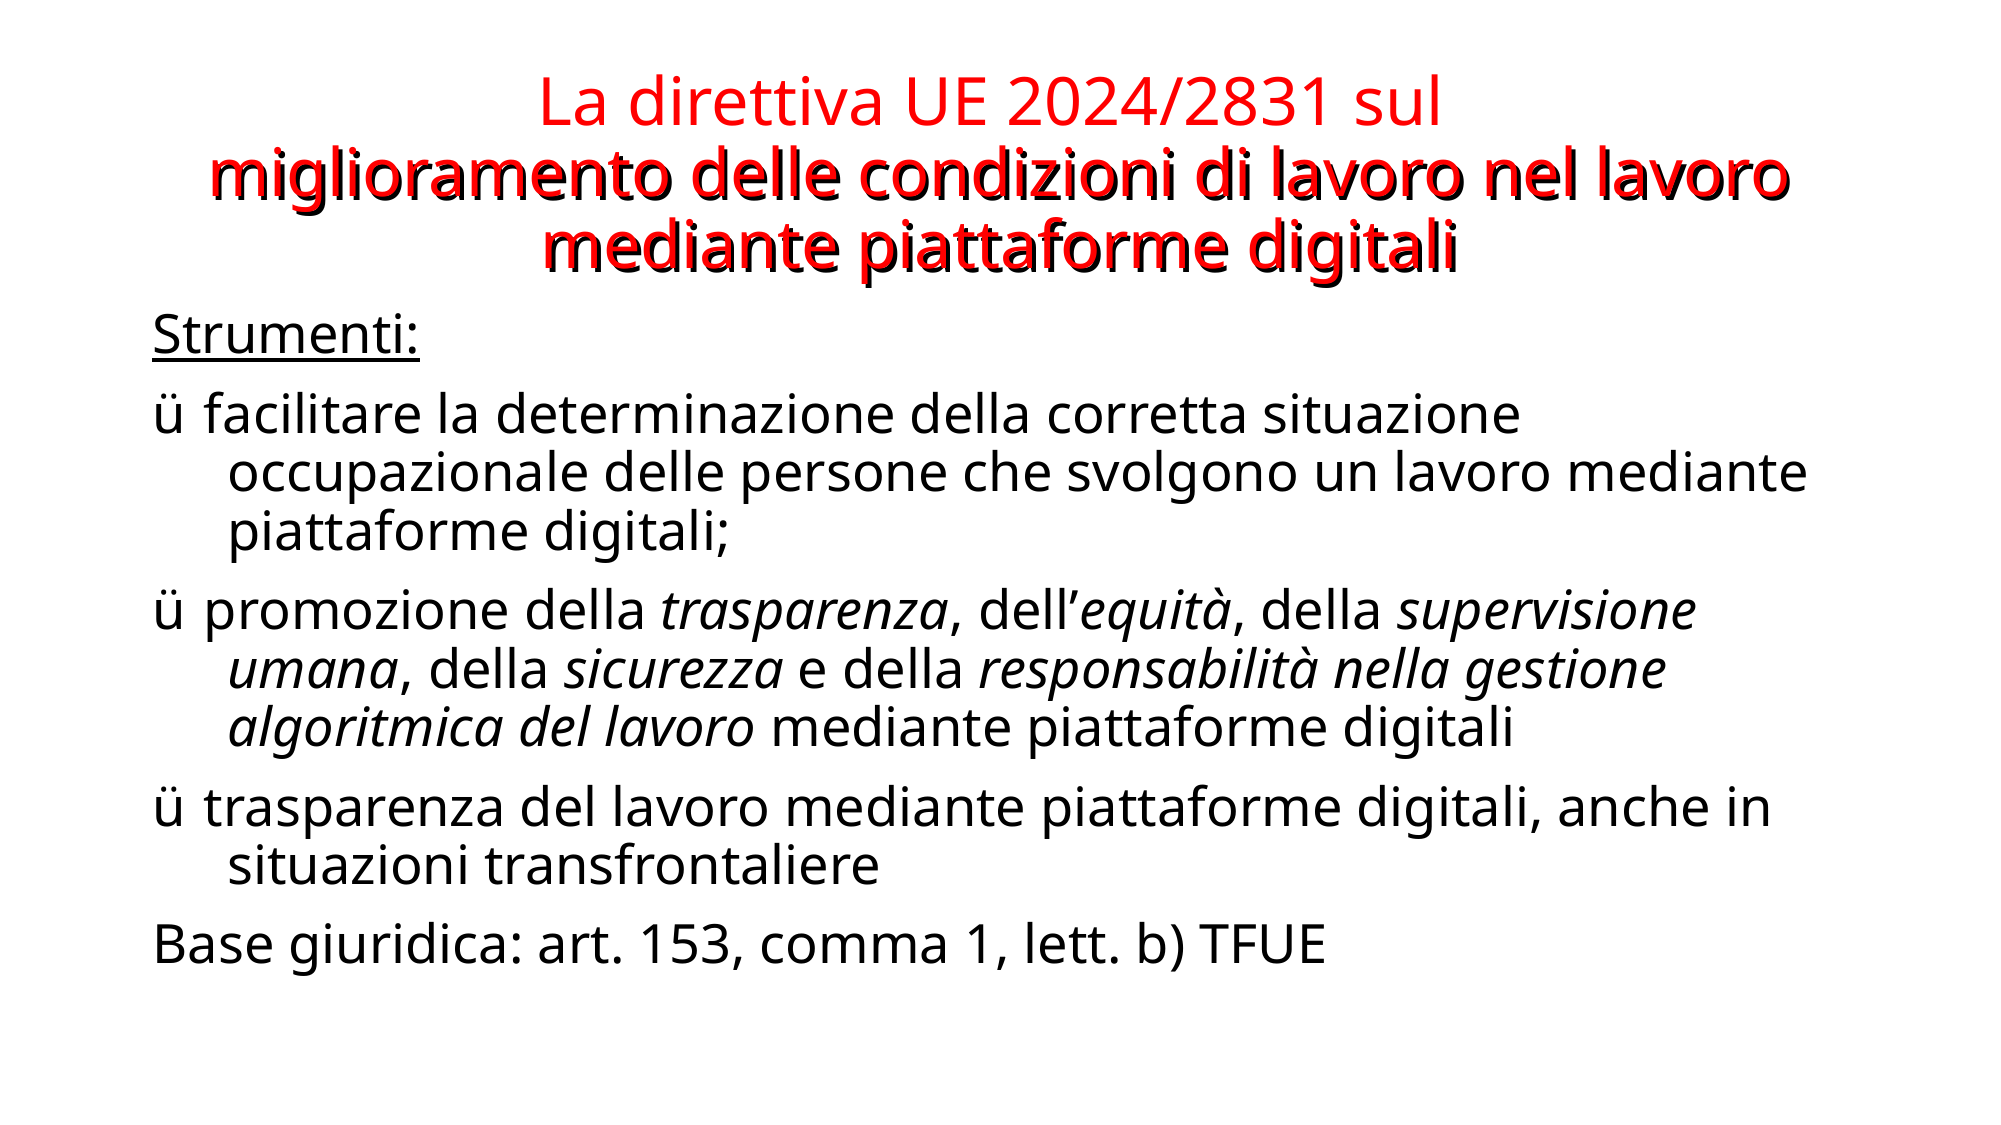

# La direttiva UE 2024/2831 sul miglioramento delle condizioni di lavoro nel lavoro mediante piattaforme digitali
Strumenti:
 facilitare la determinazione della corretta situazione occupazionale delle persone che svolgono un lavoro mediante piattaforme digitali;
 promozione della trasparenza, dell’equità, della supervisione umana, della sicurezza e della responsabilità nella gestione algoritmica del lavoro mediante piattaforme digitali
 trasparenza del lavoro mediante piattaforme digitali, anche in situazioni transfrontaliere
Base giuridica: art. 153, comma 1, lett. b) TFUE